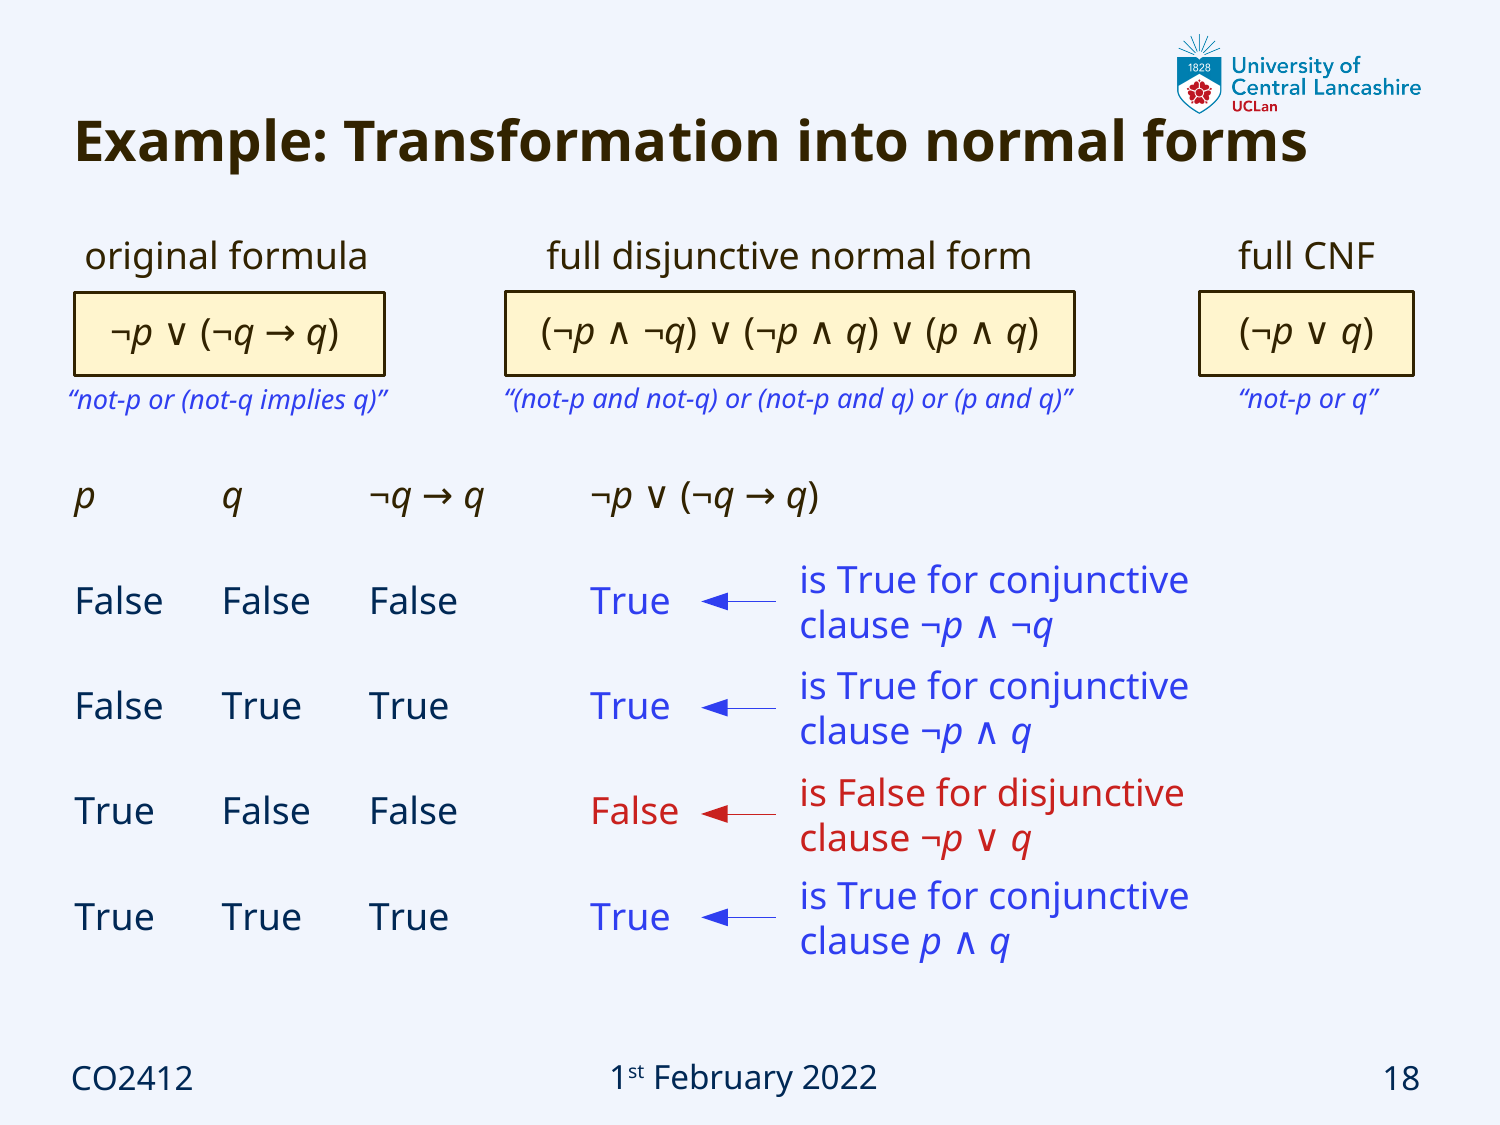

# Example: Transformation into normal forms
original formula
full disjunctive normal form
full CNF
p		q		¬q → q		¬p ∨ (¬q → q)
False	False	False		True
False	True	True		True
True	False	False		False
True	True	True		True
¬p ∨ (¬q → q)
(¬p ∧ ¬q) ∨ (¬p ∧ q) ∨ (p ∧ q)
(¬p ∨ q)
“(not-p and not-q) or (not-p and q) or (p and q)”
“not-p or q”
“not-p or (not-q implies q)”
is True for conjunctive clause ¬p ∧ ¬q
is True for conjunctive clause ¬p ∧ q
is False for disjunctive clause ¬p ∨ q
is True for conjunctive clause p ∧ q